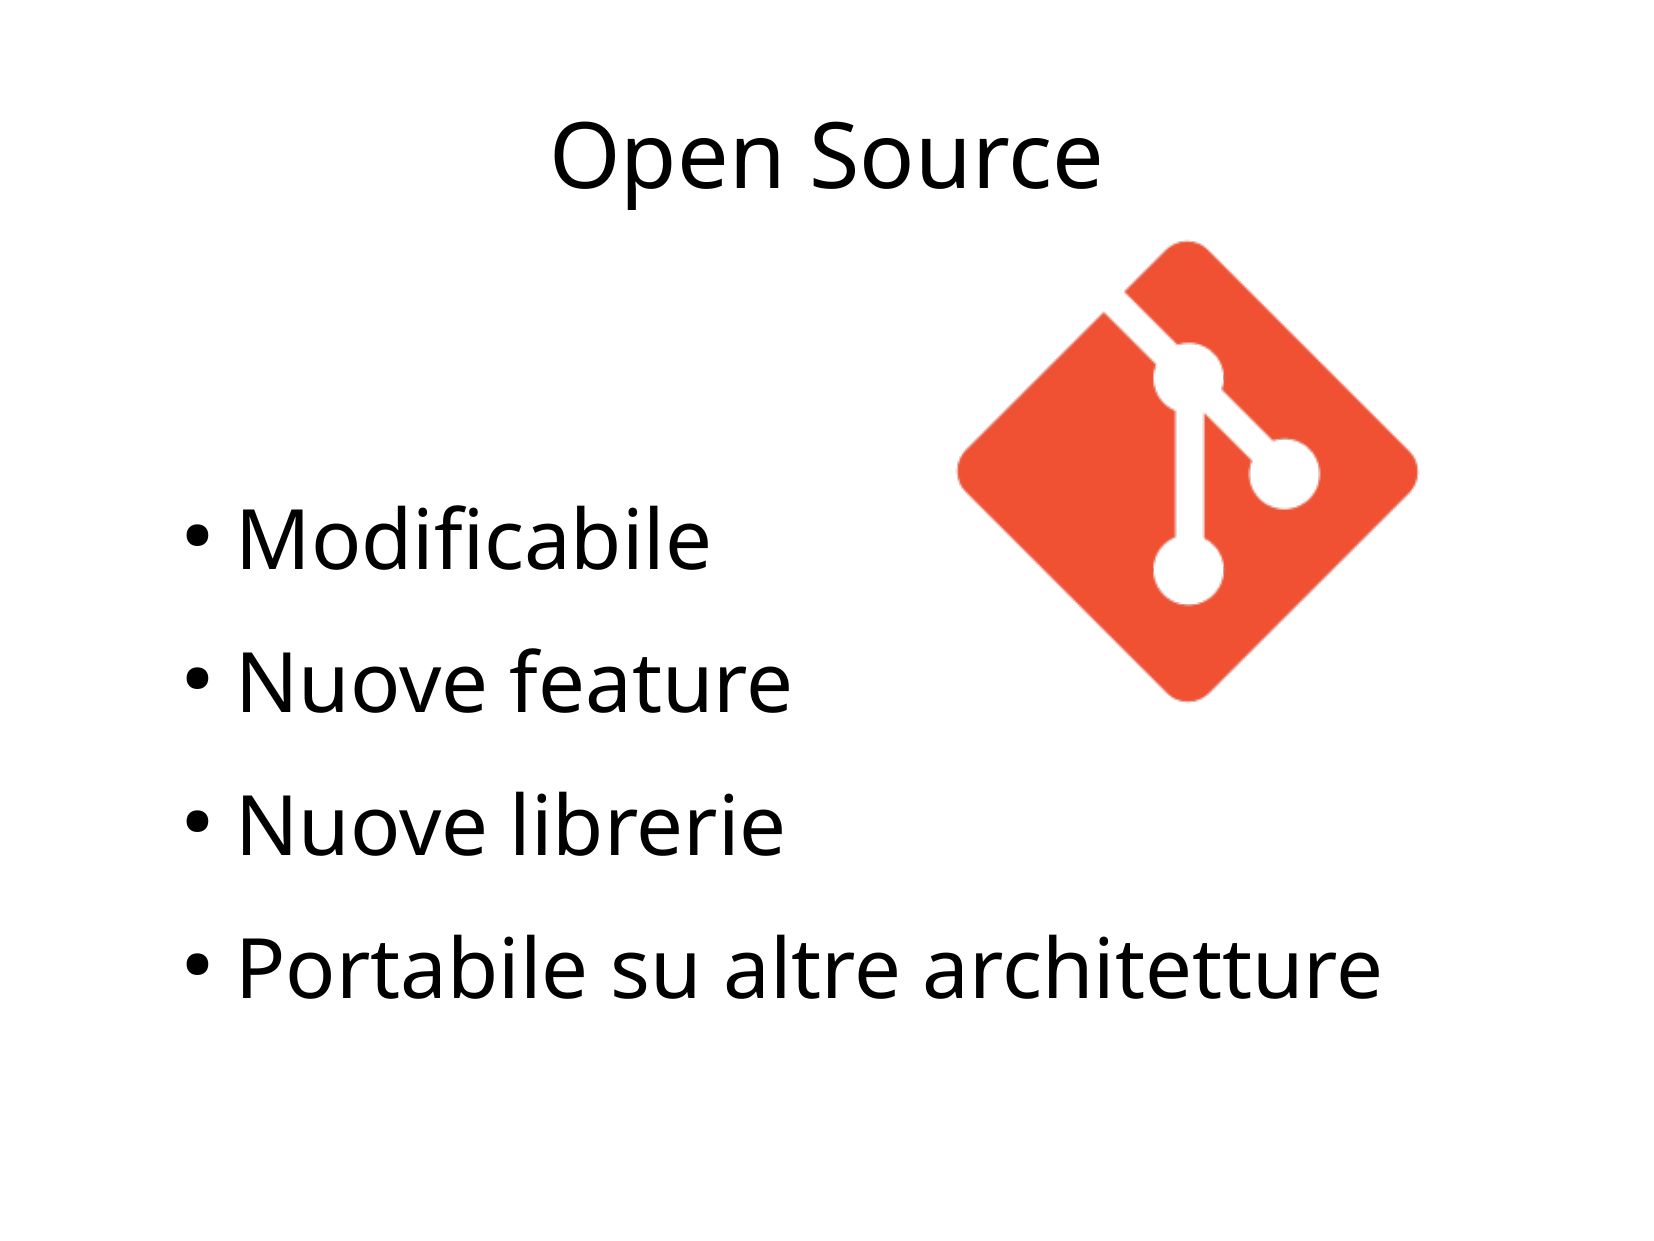

# Open Source
Modificabile
Nuove feature
Nuove librerie
Portabile su altre architetture